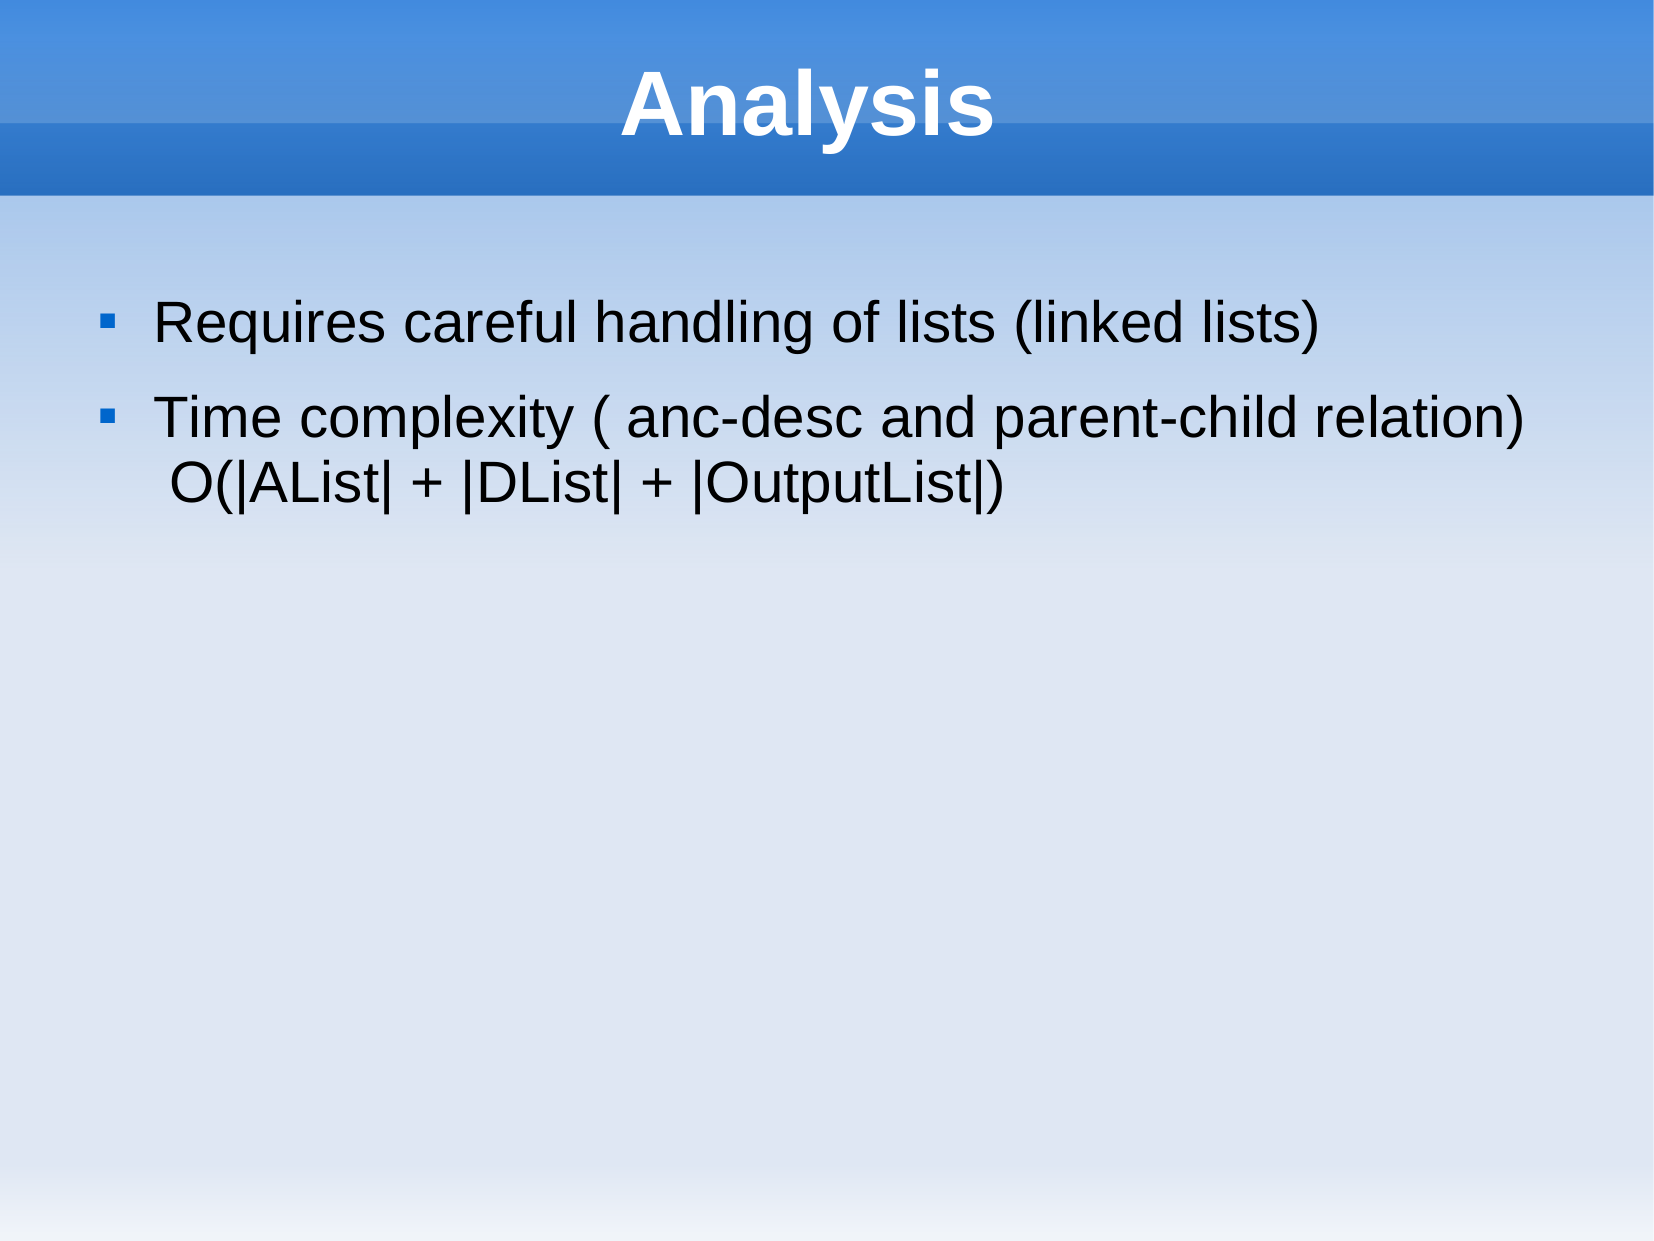

# Analysis
Requires careful handling of lists (linked lists)
Time complexity ( anc-desc and parent-child relation) O(|AList| + |DList| + |OutputList|)